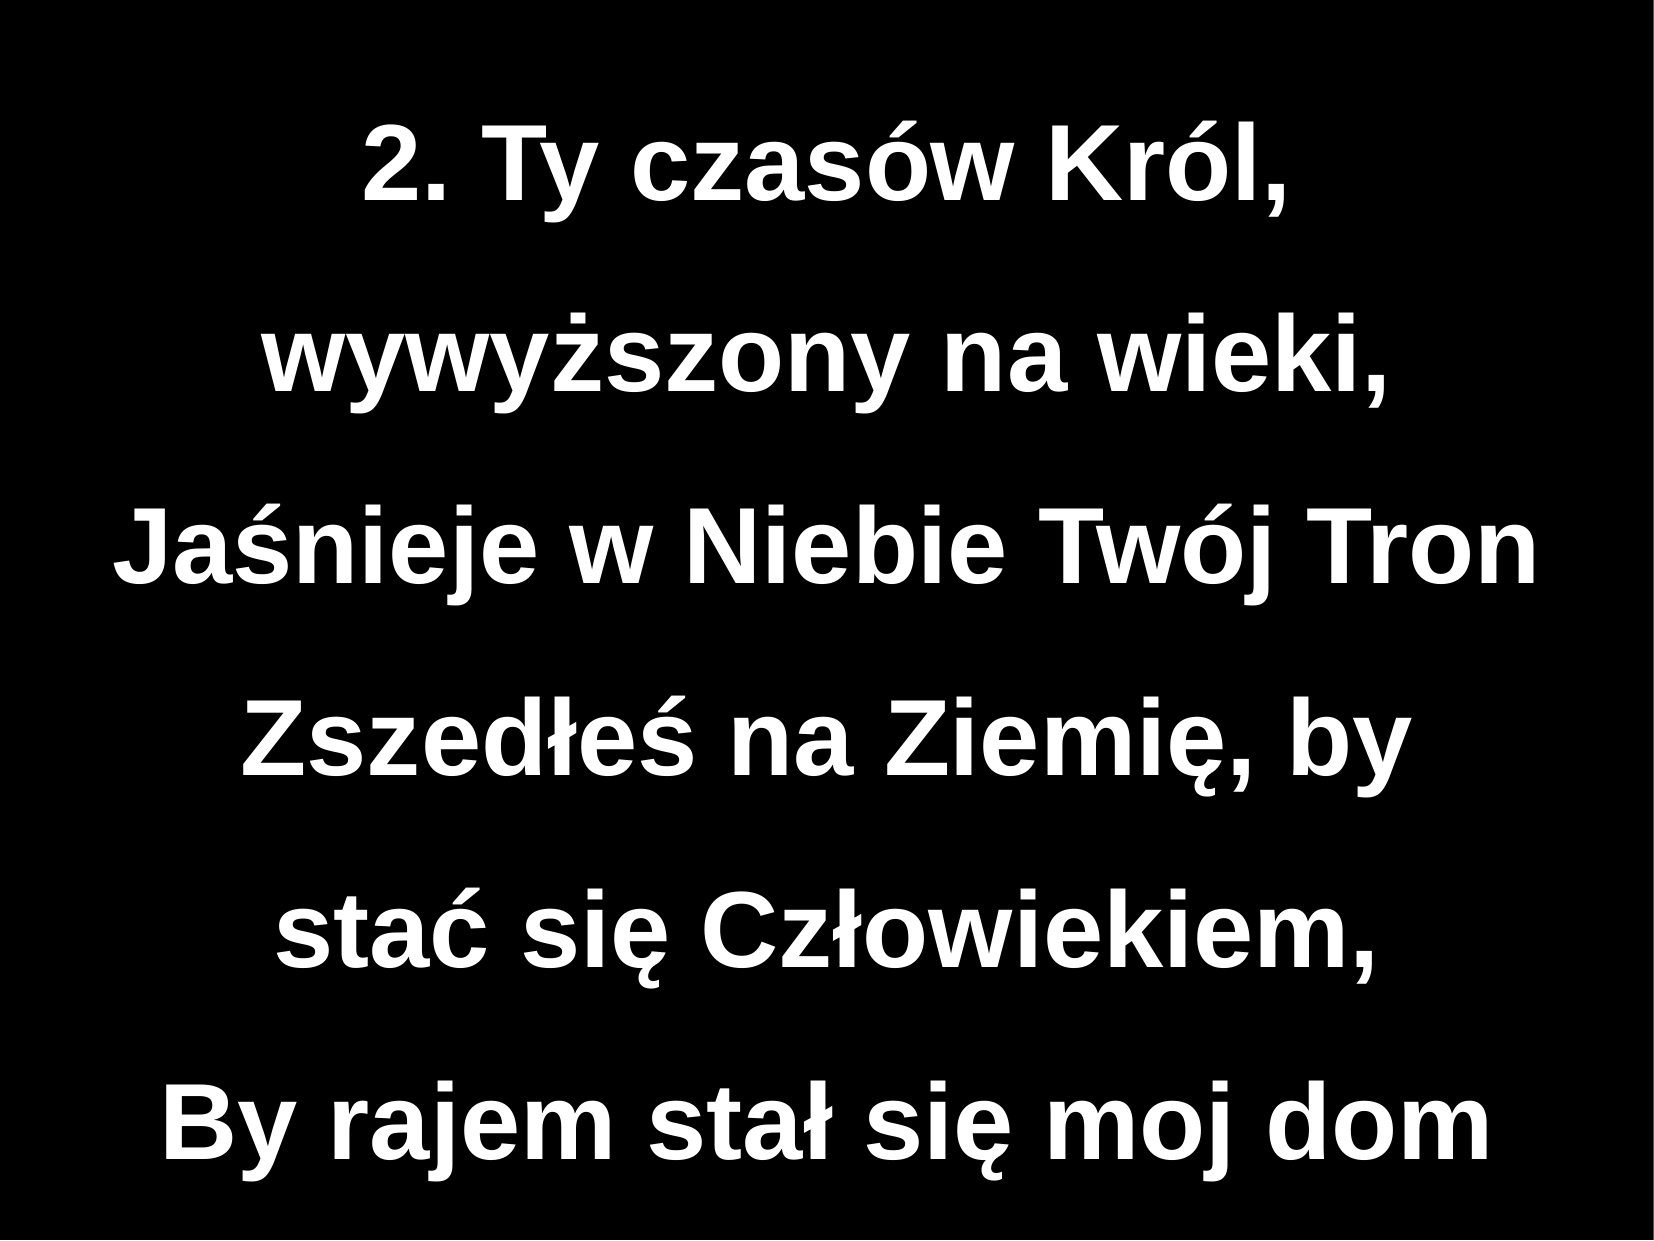

# 2. Ty czasów Król,
wywyższony na wieki,
Jaśnieje w Niebie Twój Tron
Zszedłeś na Ziemię, by
stać się Człowiekiem,
By rajem stał się moj dom